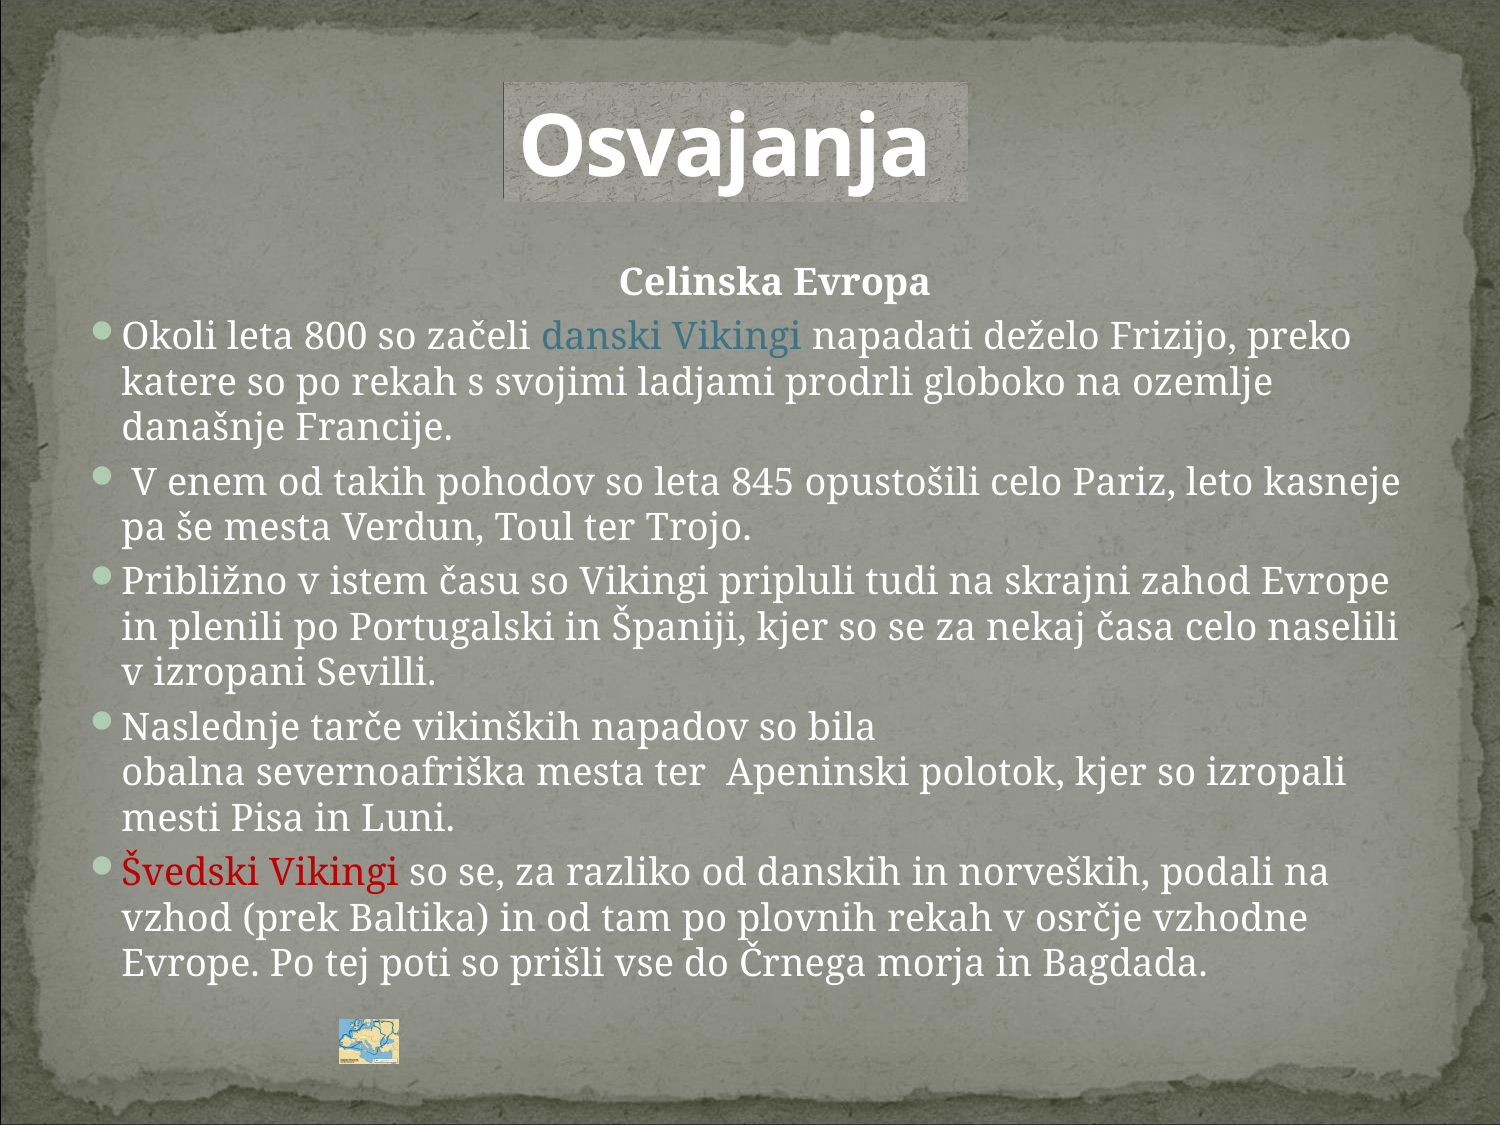

Osvajanja
# Celinska Evropa
Okoli leta 800 so začeli danski Vikingi napadati deželo Frizijo, preko katere so po rekah s svojimi ladjami prodrli globoko na ozemlje današnje Francije.
 V enem od takih pohodov so leta 845 opustošili celo Pariz, leto kasneje pa še mesta Verdun, Toul ter Trojo.
Približno v istem času so Vikingi pripluli tudi na skrajni zahod Evrope in plenili po Portugalski in Španiji, kjer so se za nekaj časa celo naselili v izropani Sevilli.
Naslednje tarče vikinških napadov so bila obalna severnoafriška mesta ter  Apeninski polotok, kjer so izropali mesti Pisa in Luni.
Švedski Vikingi so se, za razliko od danskih in norveških, podali na vzhod (prek Baltika) in od tam po plovnih rekah v osrčje vzhodne Evrope. Po tej poti so prišli vse do Črnega morja in Bagdada.